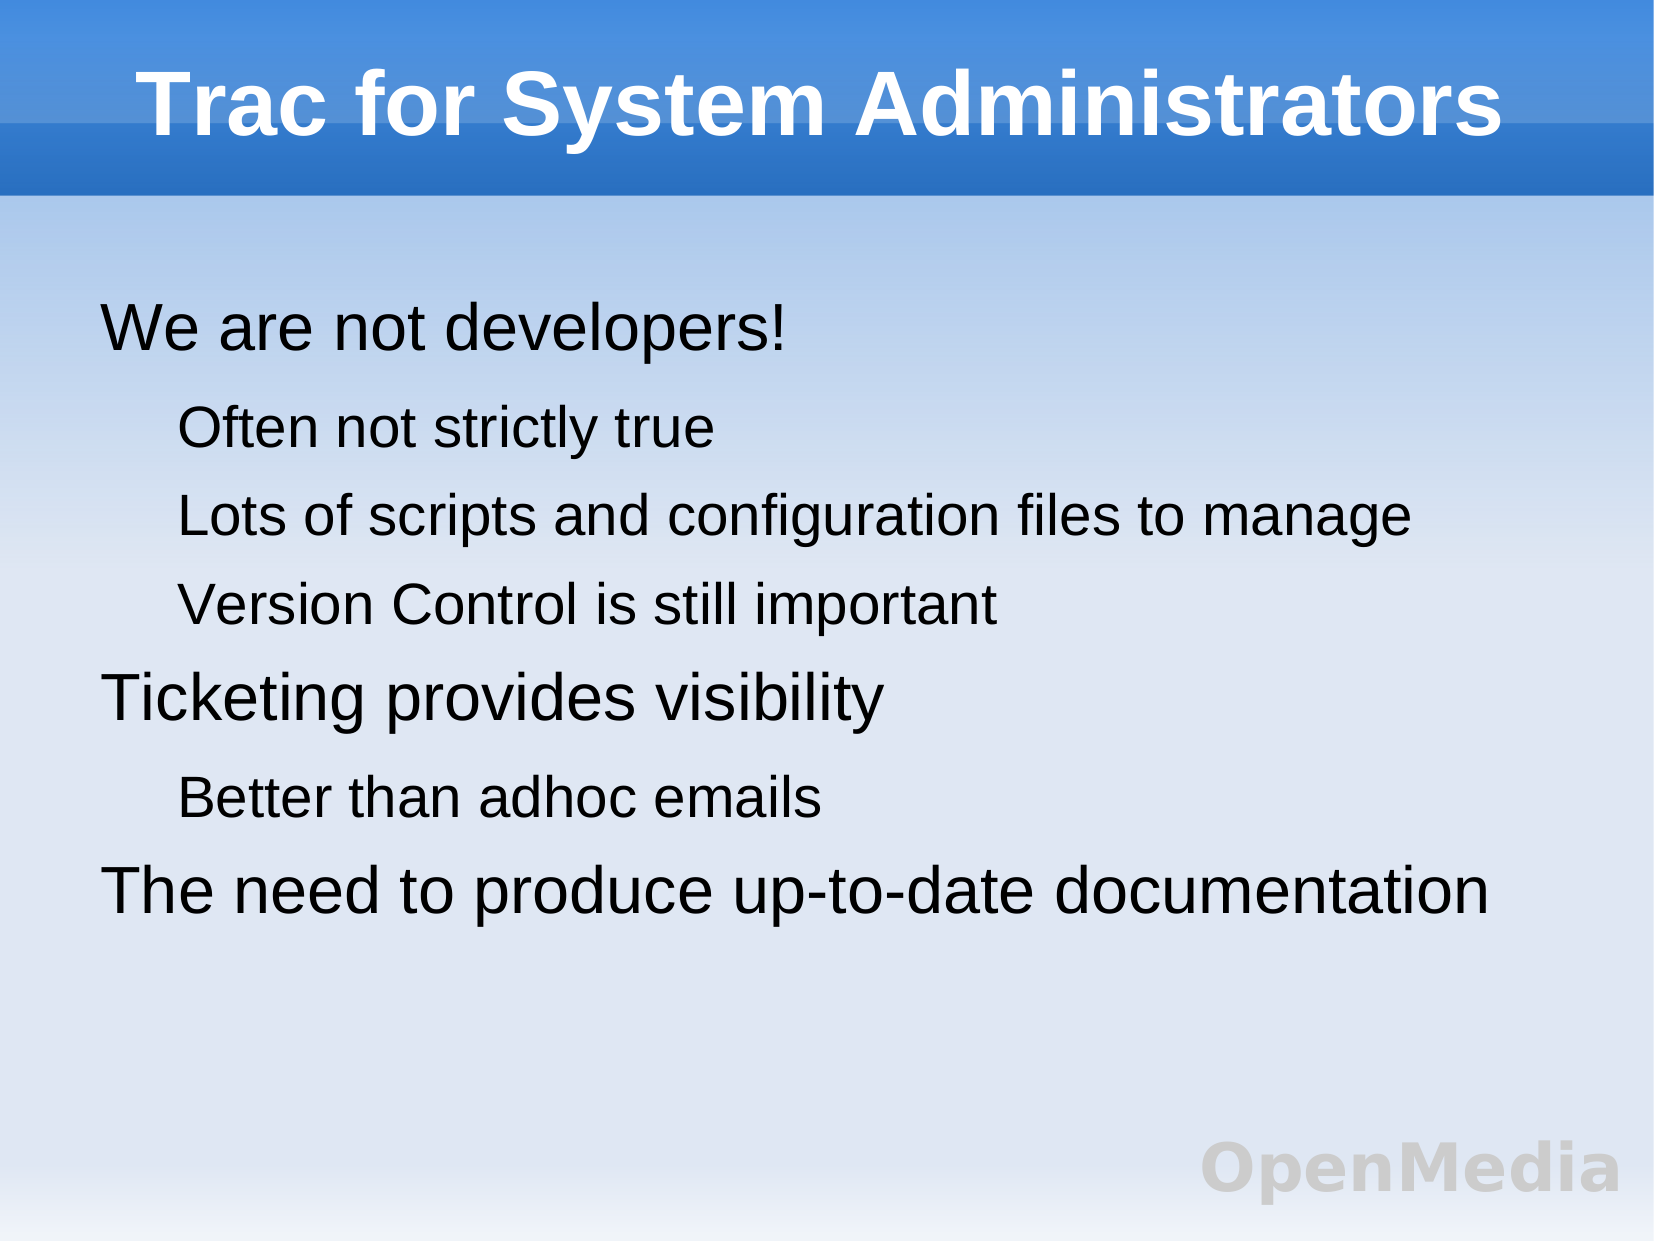

# Trac for System Administrators
We are not developers!
Often not strictly true
Lots of scripts and configuration files to manage
Version Control is still important
Ticketing provides visibility
Better than adhoc emails
The need to produce up-to-date documentation
5